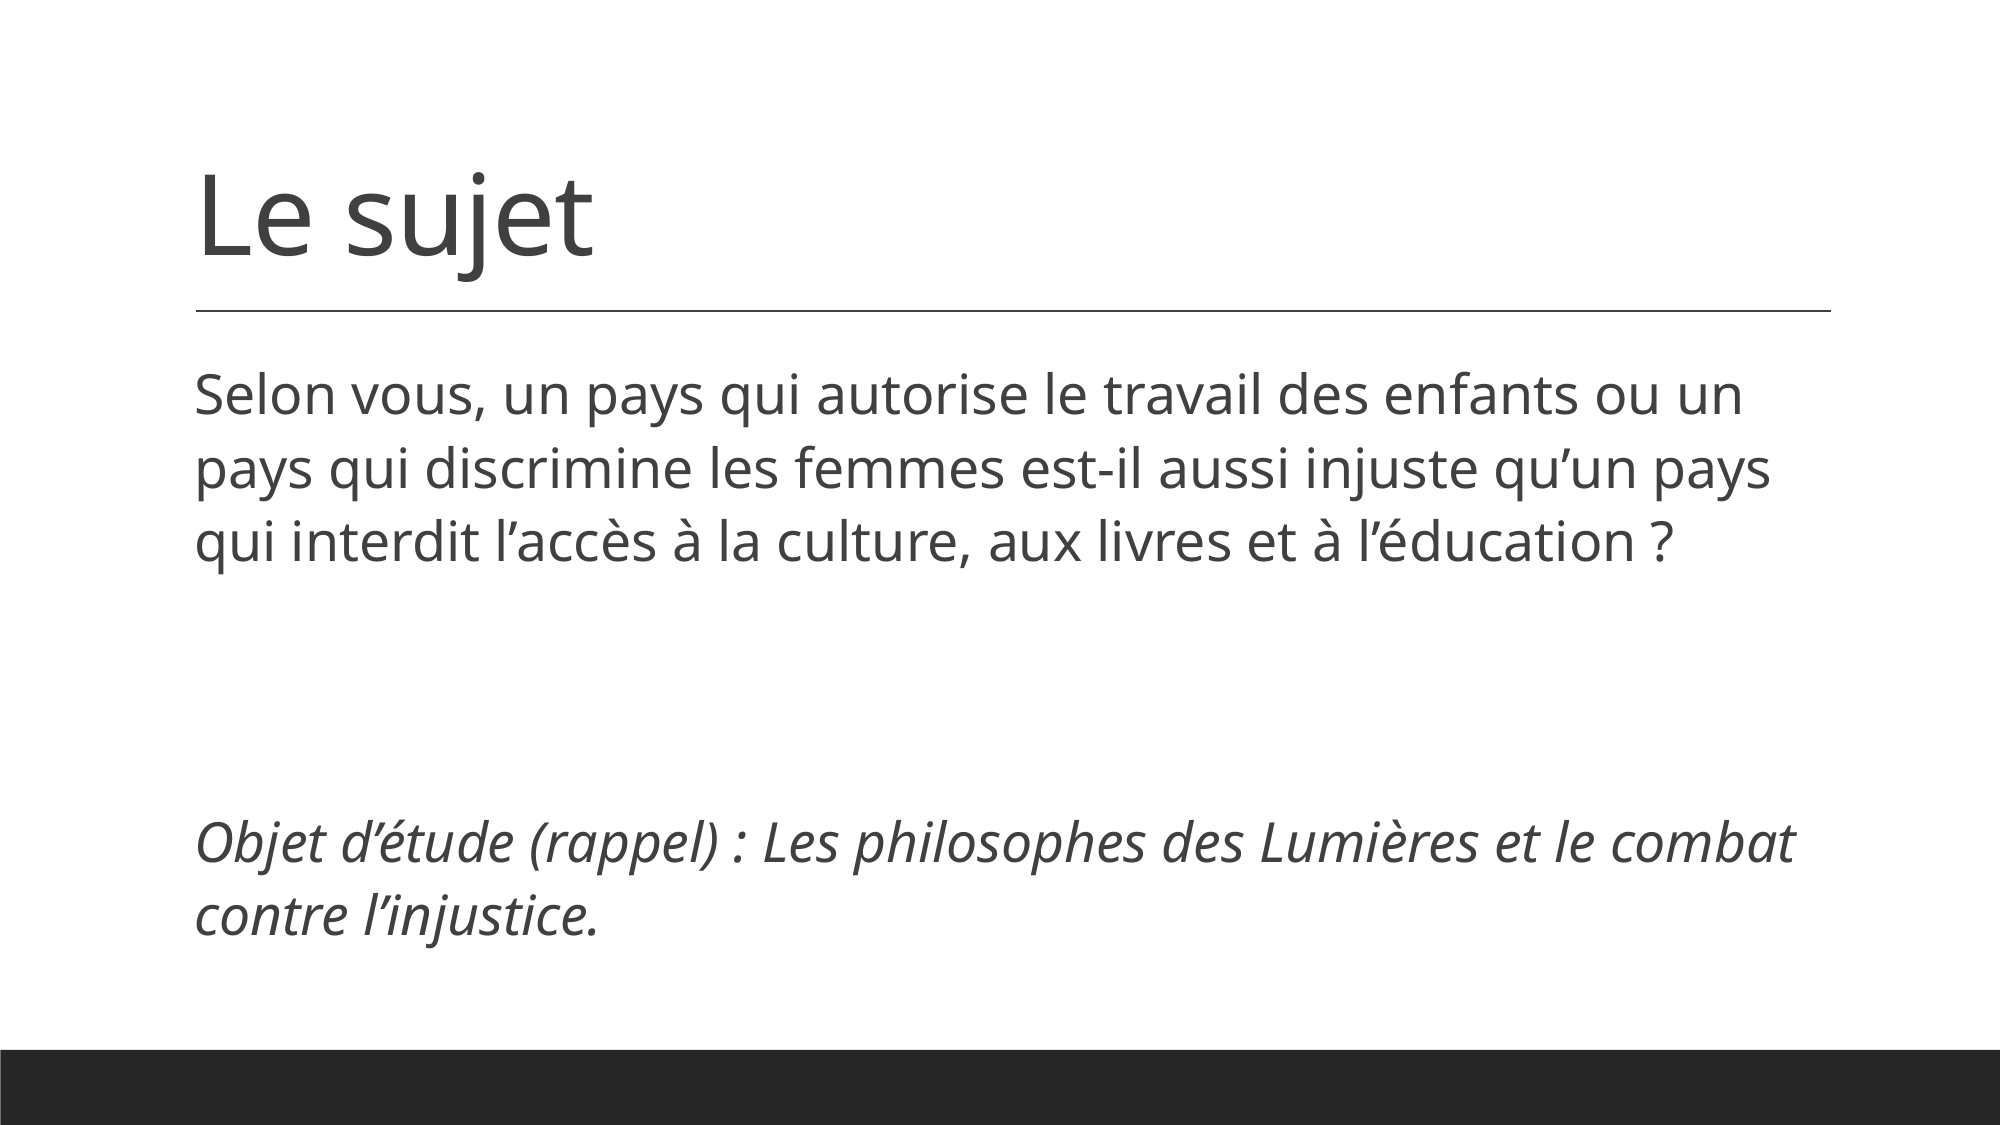

Le sujet
Selon vous, un pays qui autorise le travail des enfants ou un pays qui discrimine les femmes est-il aussi injuste qu’un pays qui interdit l’accès à la culture, aux livres et à l’éducation ?
Objet d’étude (rappel) : Les philosophes des Lumières et le combat contre l’injustice.